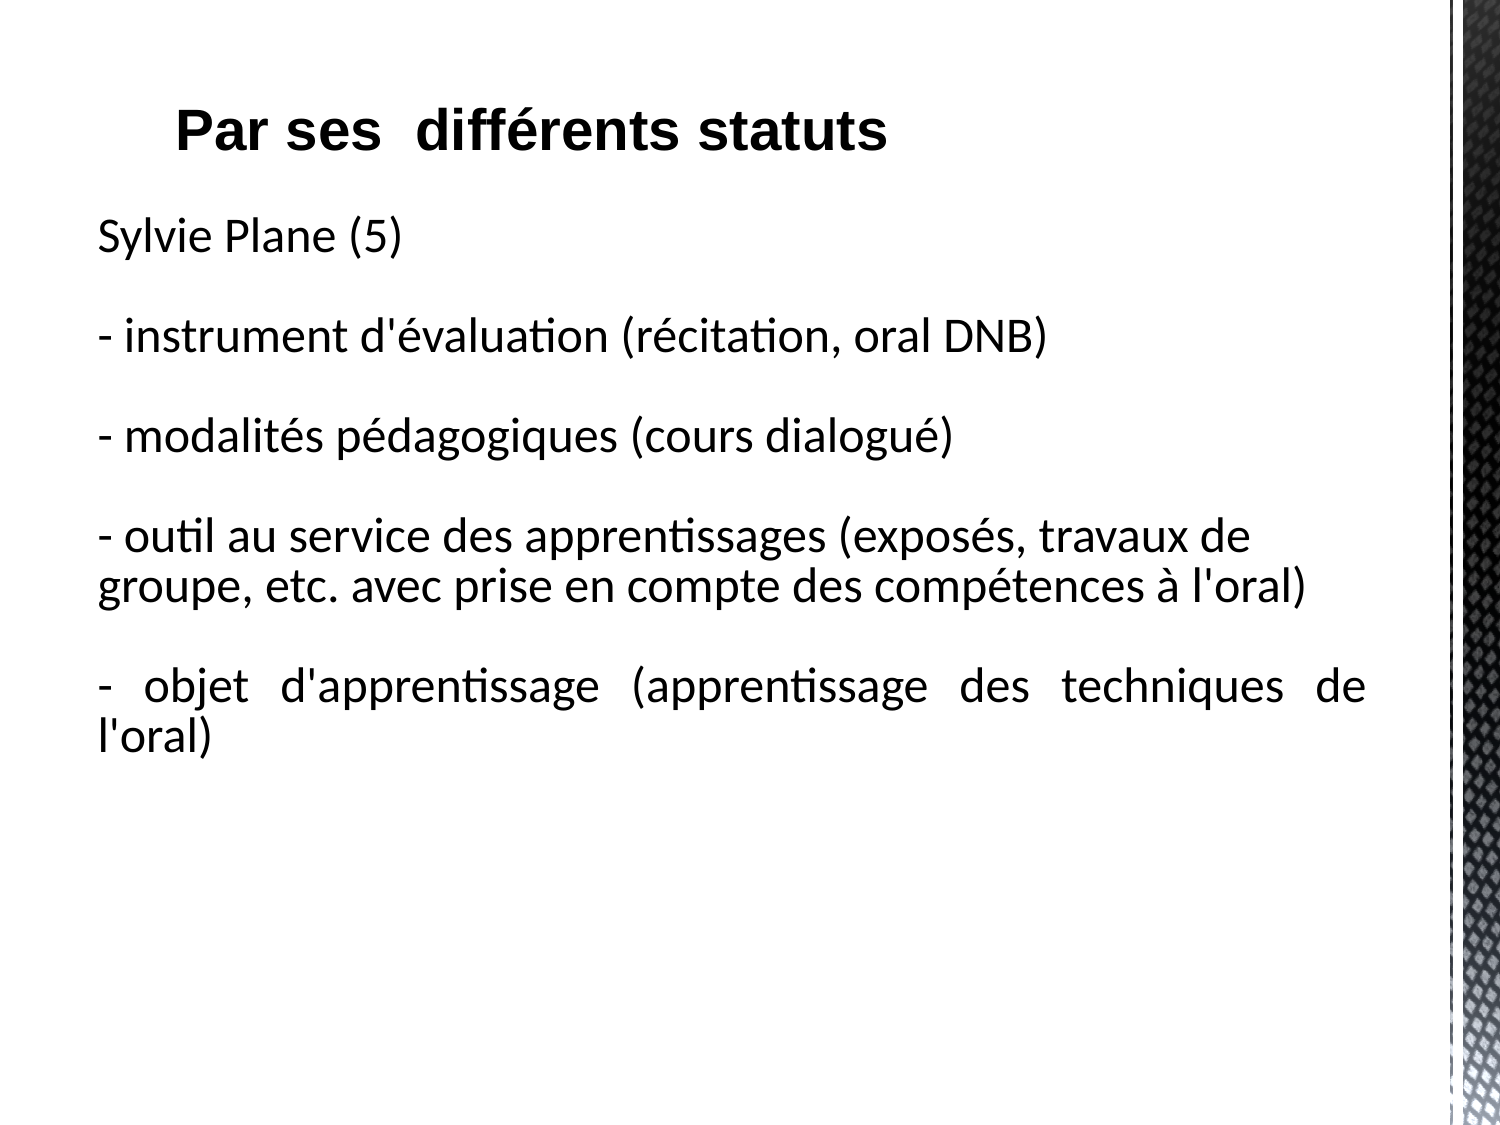

# Par ses différents statuts
Sylvie Plane (5)
- instrument d'évaluation (récitation, oral DNB)
- modalités pédagogiques (cours dialogué)
- outil au service des apprentissages (exposés, travaux de groupe, etc. avec prise en compte des compétences à l'oral)
- objet d'apprentissage (apprentissage des techniques de l'oral)